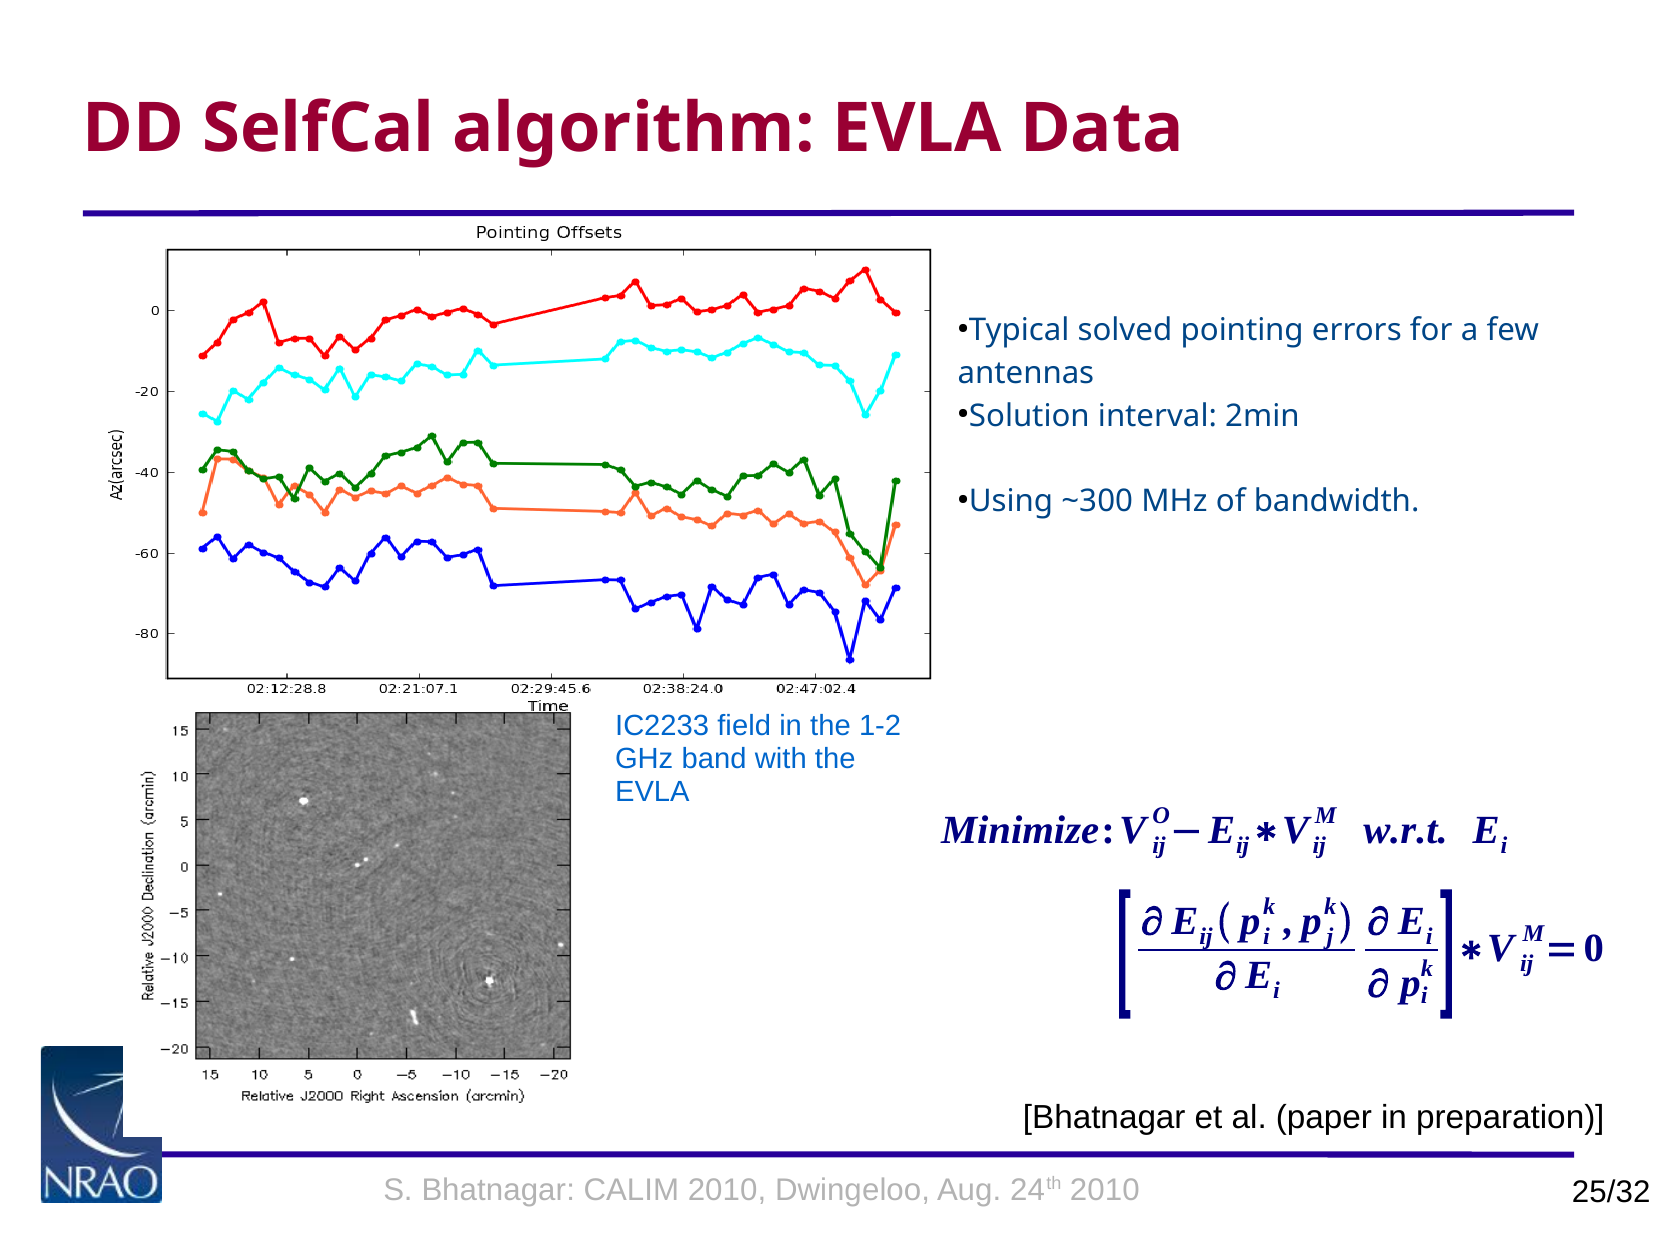

# DD SelfCal algorithm: EVLA Data
Typical solved pointing errors for a few antennas
Solution interval: 2min
Using ~300 MHz of bandwidth.
IC2233 field in the 1-2 GHz band with the EVLA
[Bhatnagar et al. (paper in preparation)]